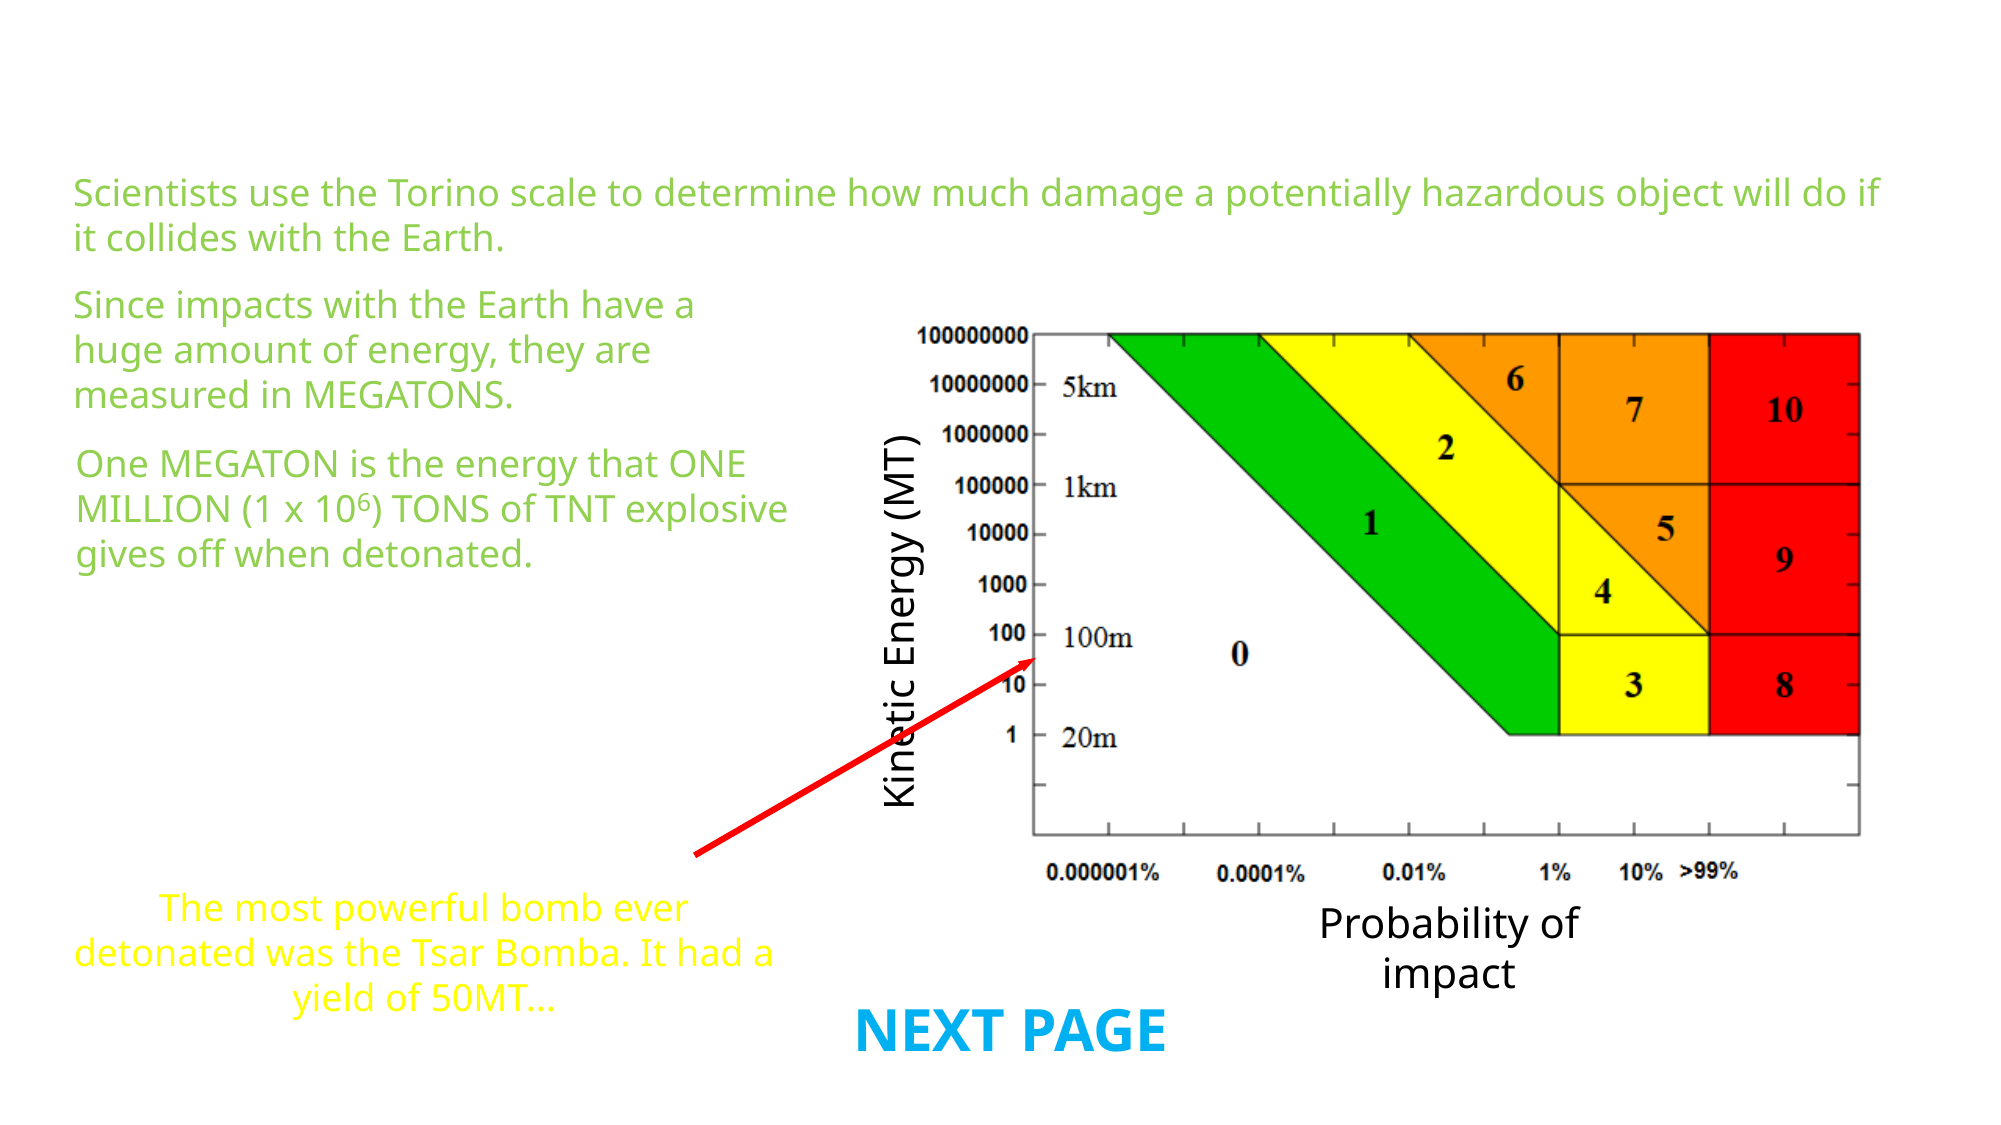

Task 3
Scientists use the Torino scale to determine how much damage a potentially hazardous object will do if it collides with the Earth.
Since impacts with the Earth have a huge amount of energy, they are measured in MEGATONS.
One MEGATON is the energy that ONE MILLION (1 x 106) TONS of TNT explosive gives off when detonated.
Kinetic Energy (MT)
The most powerful bomb ever detonated was the Tsar Bomba. It had a yield of 50MT...
Probability of impact
NEXT PAGE